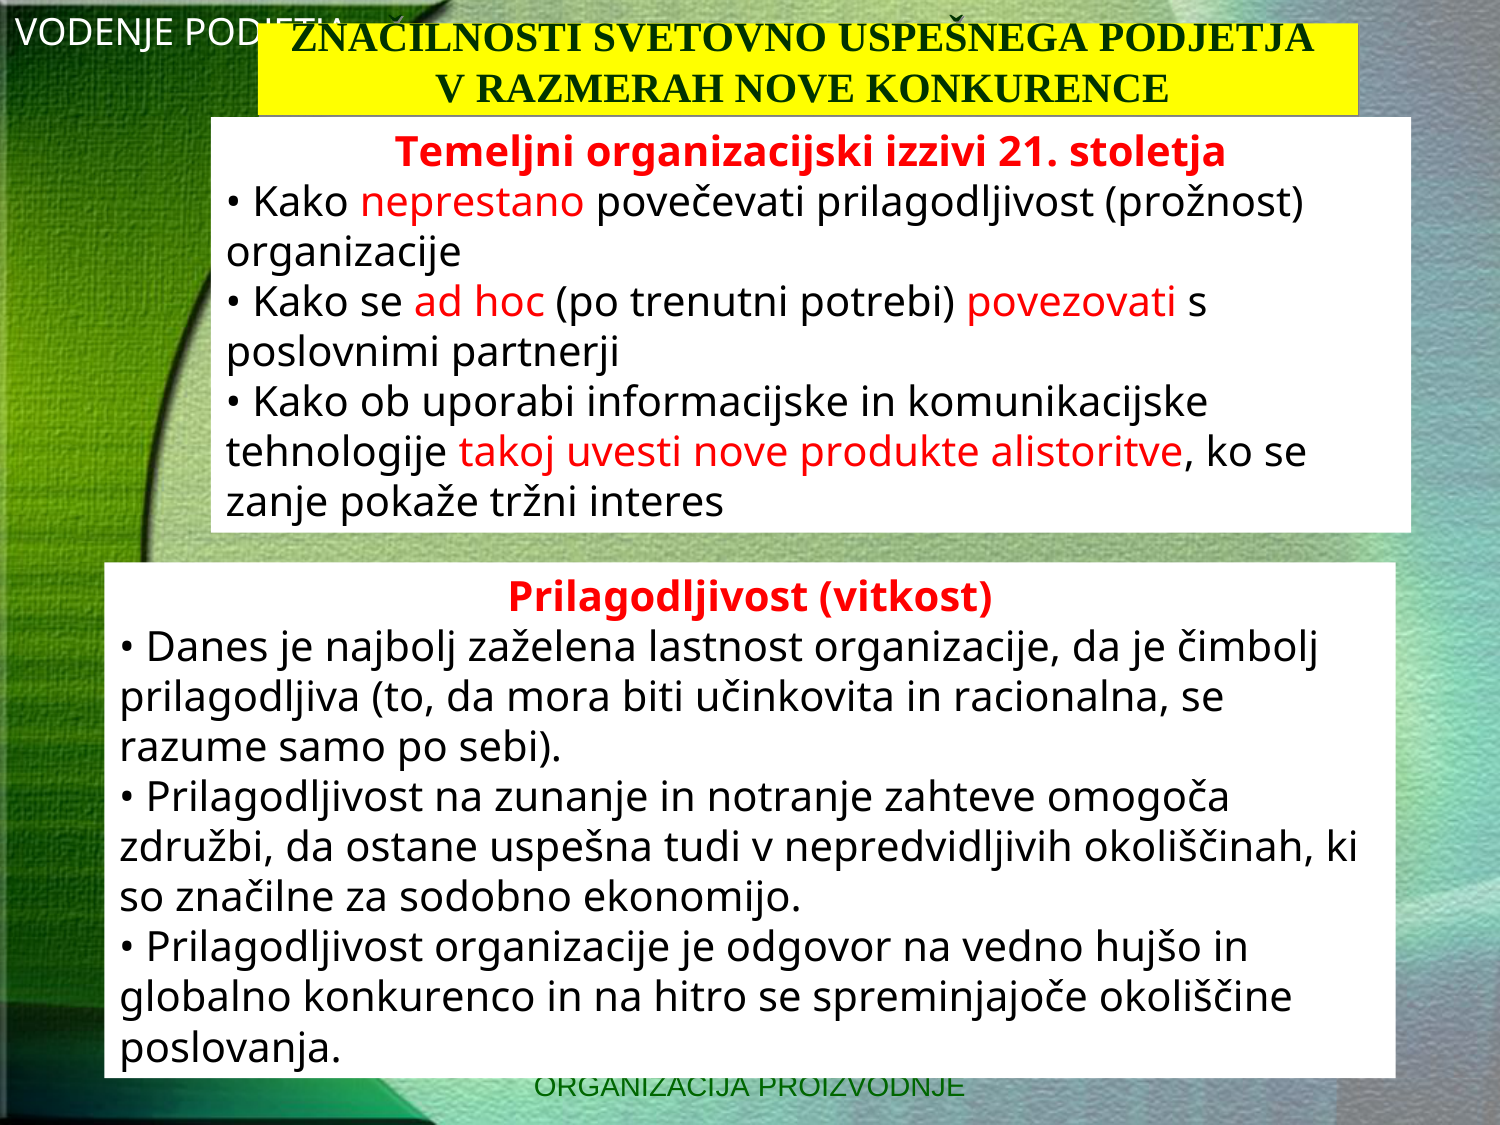

VODENJE PODJETJA
ZNAČILNOSTI SVETOVNO USPEŠNEGA PODJETJA
V RAZMERAH NOVE KONKURENCE
Temeljni organizacijski izzivi 21. stoletja
• Kako neprestano povečevati prilagodljivost (prožnost) organizacije
• Kako se ad hoc (po trenutni potrebi) povezovati s poslovnimi partnerji
• Kako ob uporabi informacijske in komunikacijske tehnologije takoj uvesti nove produkte alistoritve, ko se zanje pokaže tržni interes
Prilagodljivost (vitkost)
• Danes je najbolj zaželena lastnost organizacije, da je čimbolj prilagodljiva (to, da mora biti učinkovita in racionalna, se razume samo po sebi).
• Prilagodljivost na zunanje in notranje zahteve omogoča združbi, da ostane uspešna tudi v nepredvidljivih okoliščinah, ki so značilne za sodobno ekonomijo.
• Prilagodljivost organizacije je odgovor na vedno hujšo in globalno konkurenco in na hitro se spreminjajoče okoliščine poslovanja.
Zdenka Steblovnik: ORGANIZACIJA PROIZVODNJE